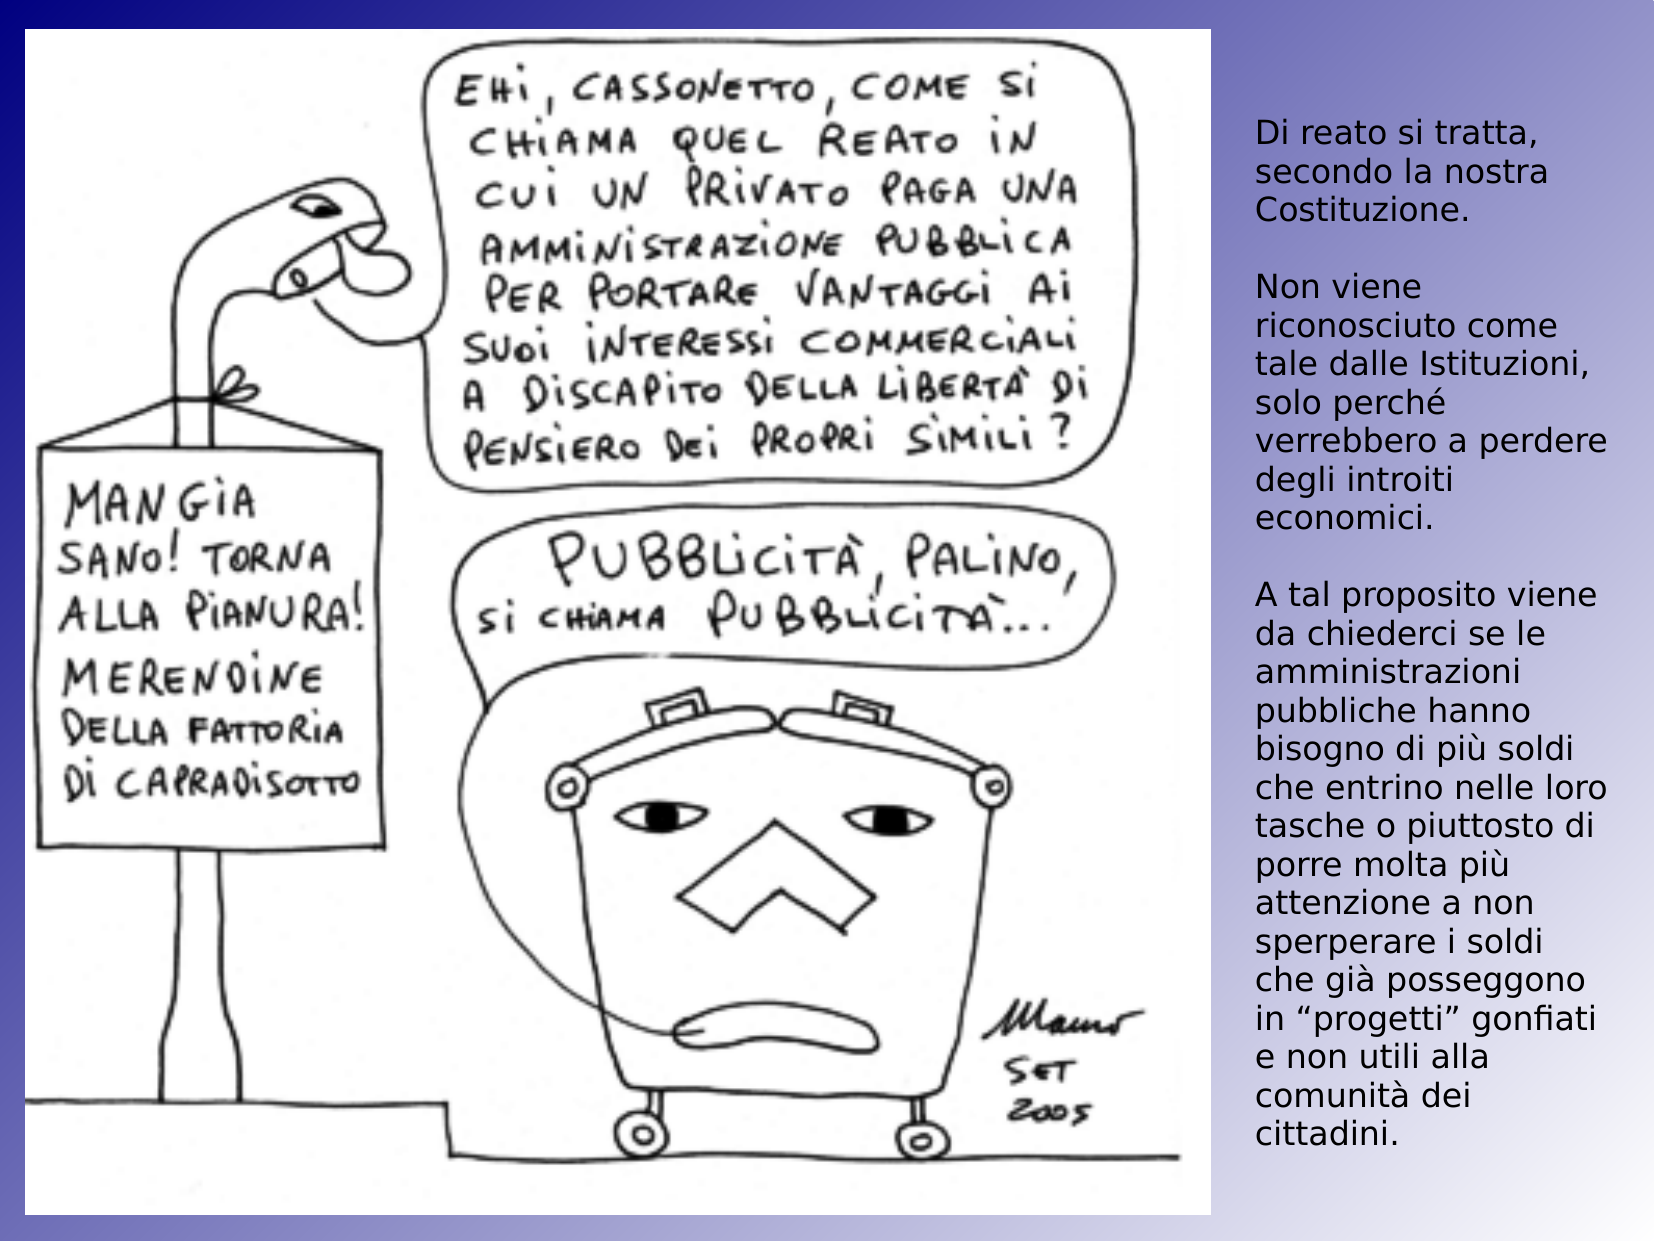

Di reato si tratta, secondo la nostra Costituzione.
Non viene riconosciuto come tale dalle Istituzioni, solo perché verrebbero a perdere degli introiti economici.
A tal proposito viene da chiederci se le amministrazioni pubbliche hanno bisogno di più soldi che entrino nelle loro tasche o piuttosto di porre molta più attenzione a non sperperare i soldi che già posseggono in “progetti” gonfiati e non utili alla comunità dei cittadini.